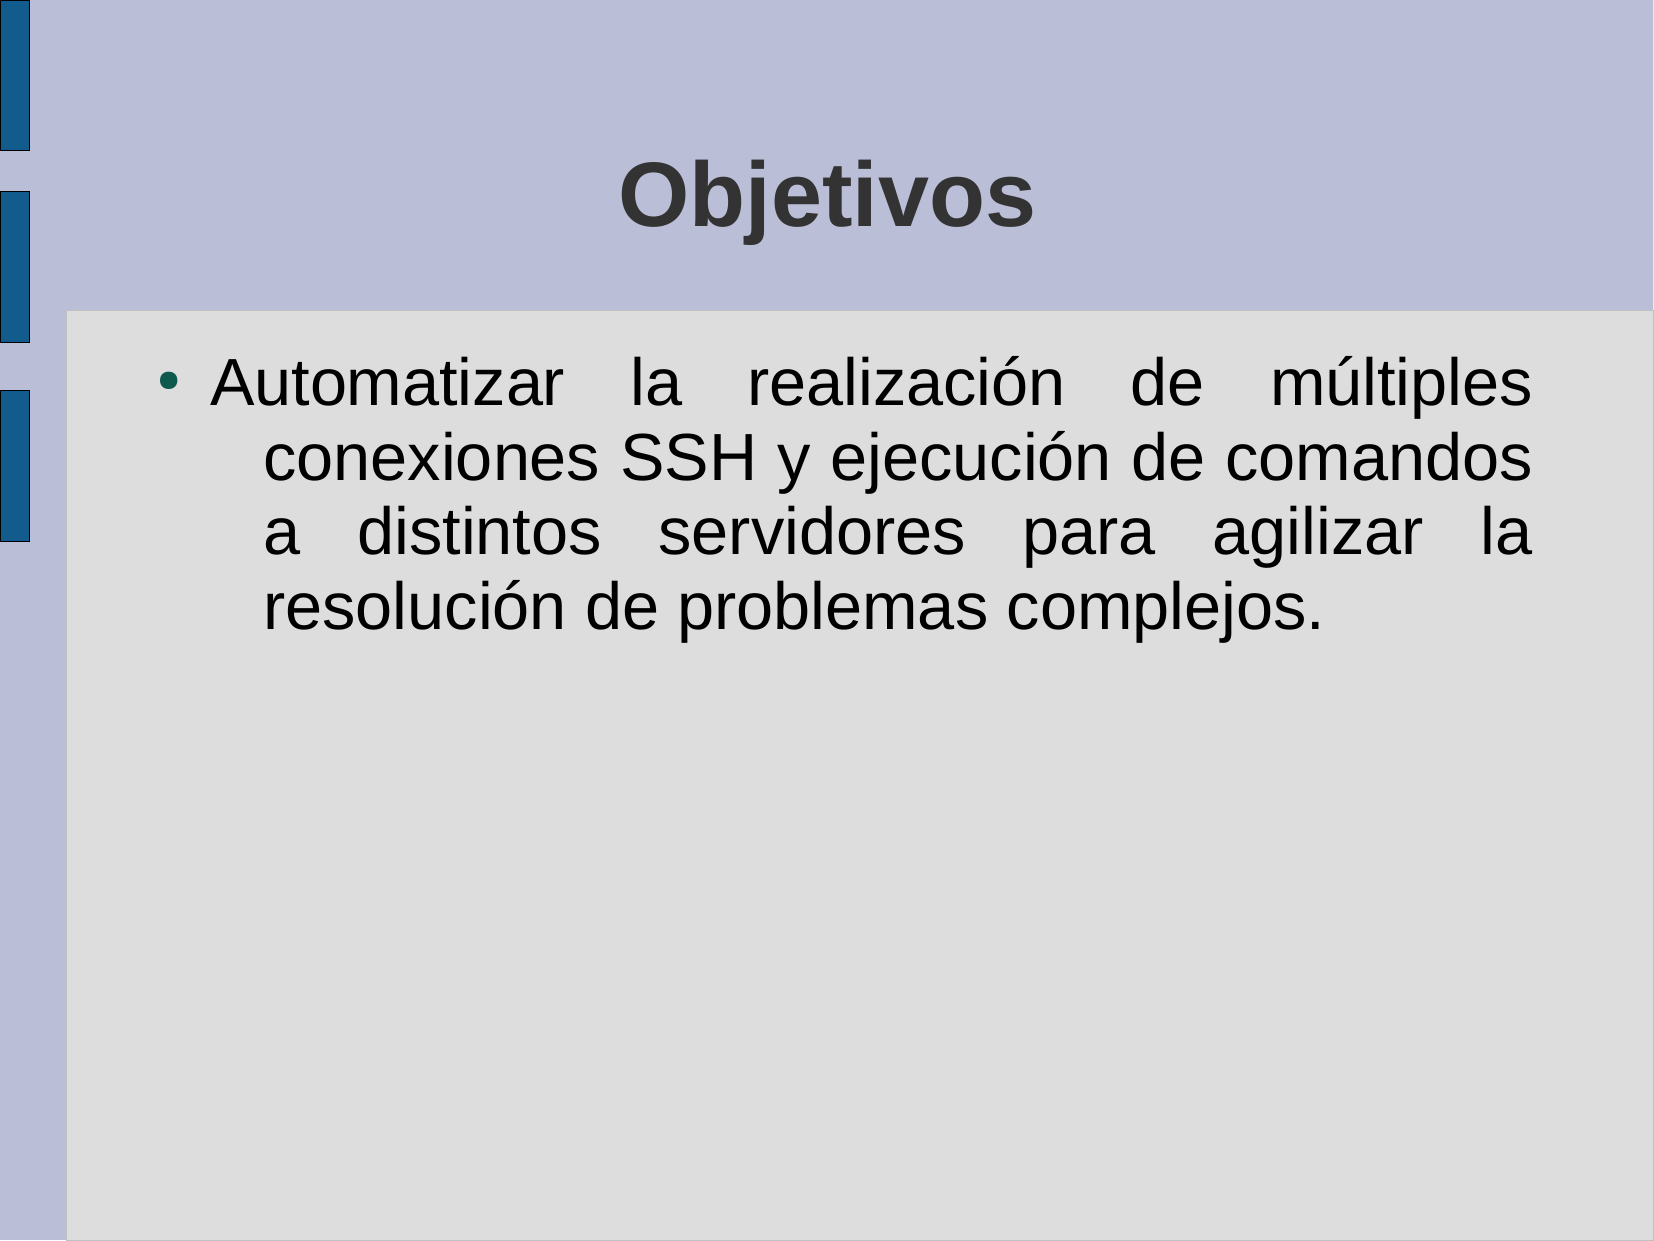

# Objetivos
Automatizar la realización de múltiples conexiones SSH y ejecución de comandos a distintos servidores para agilizar la resolución de problemas complejos.